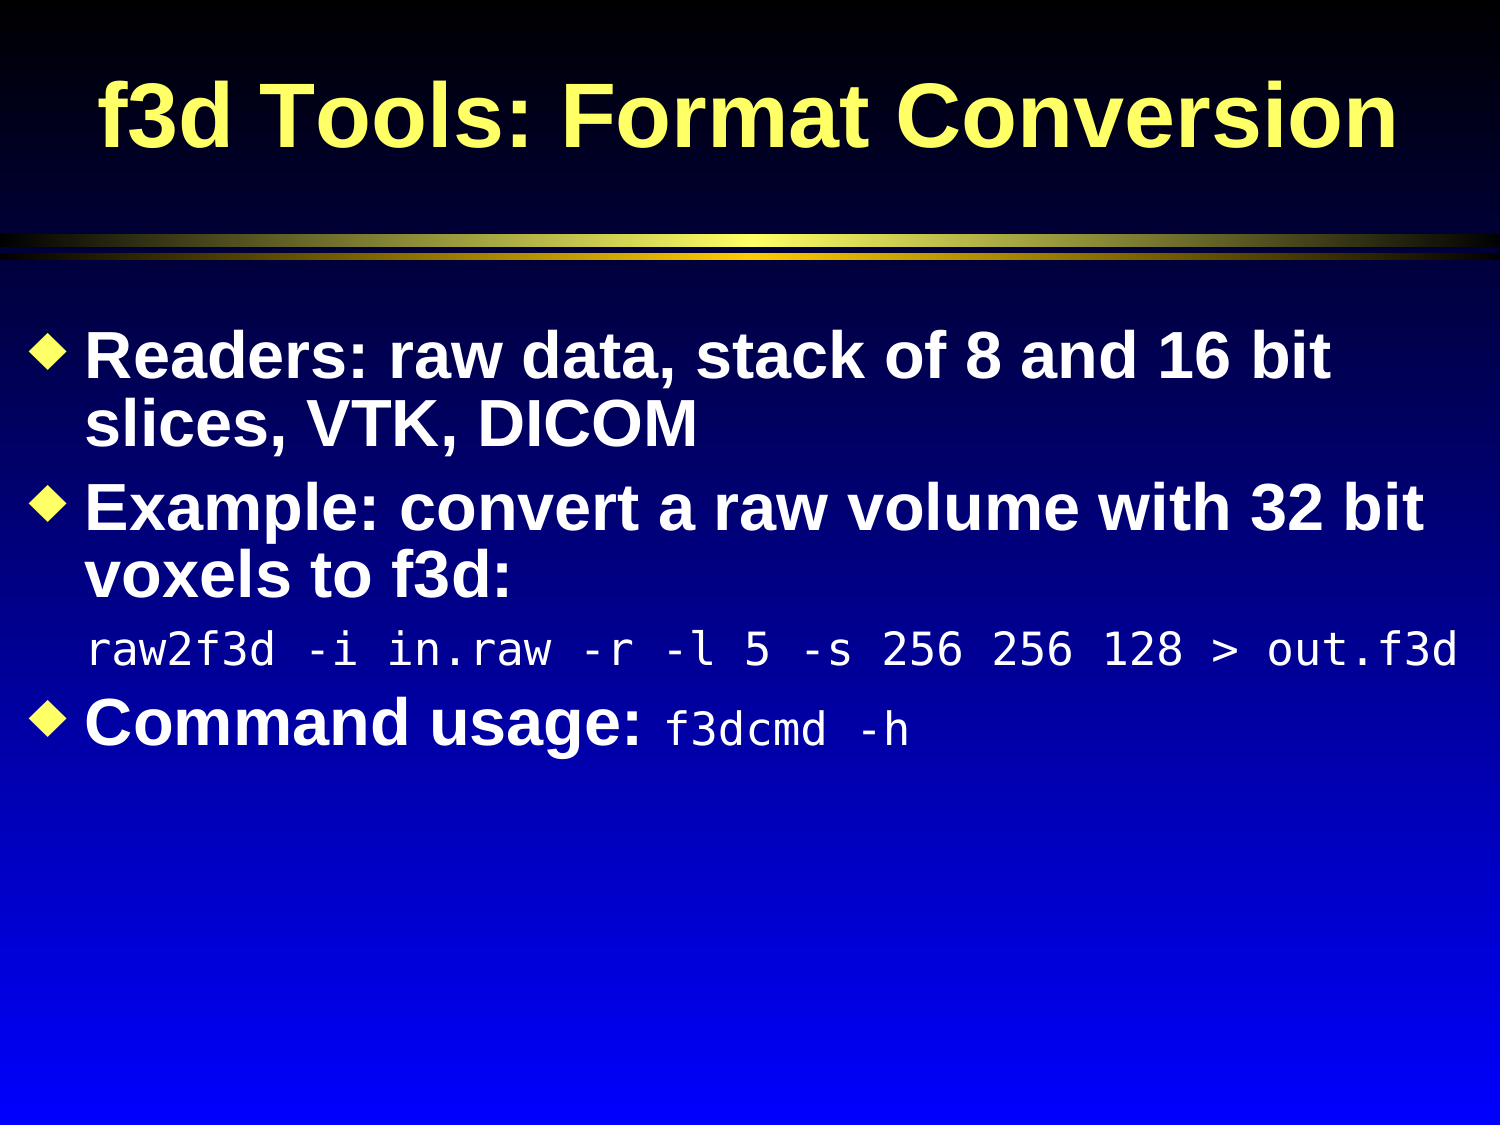

# f3d Tools: Format Conversion
Readers: raw data, stack of 8 and 16 bit slices, VTK, DICOM
Example: convert a raw volume with 32 bit voxels to f3d:
 raw2f3d -i in.raw -r -l 5 -s 256 256 128 > out.f3d
Command usage: f3dcmd -h